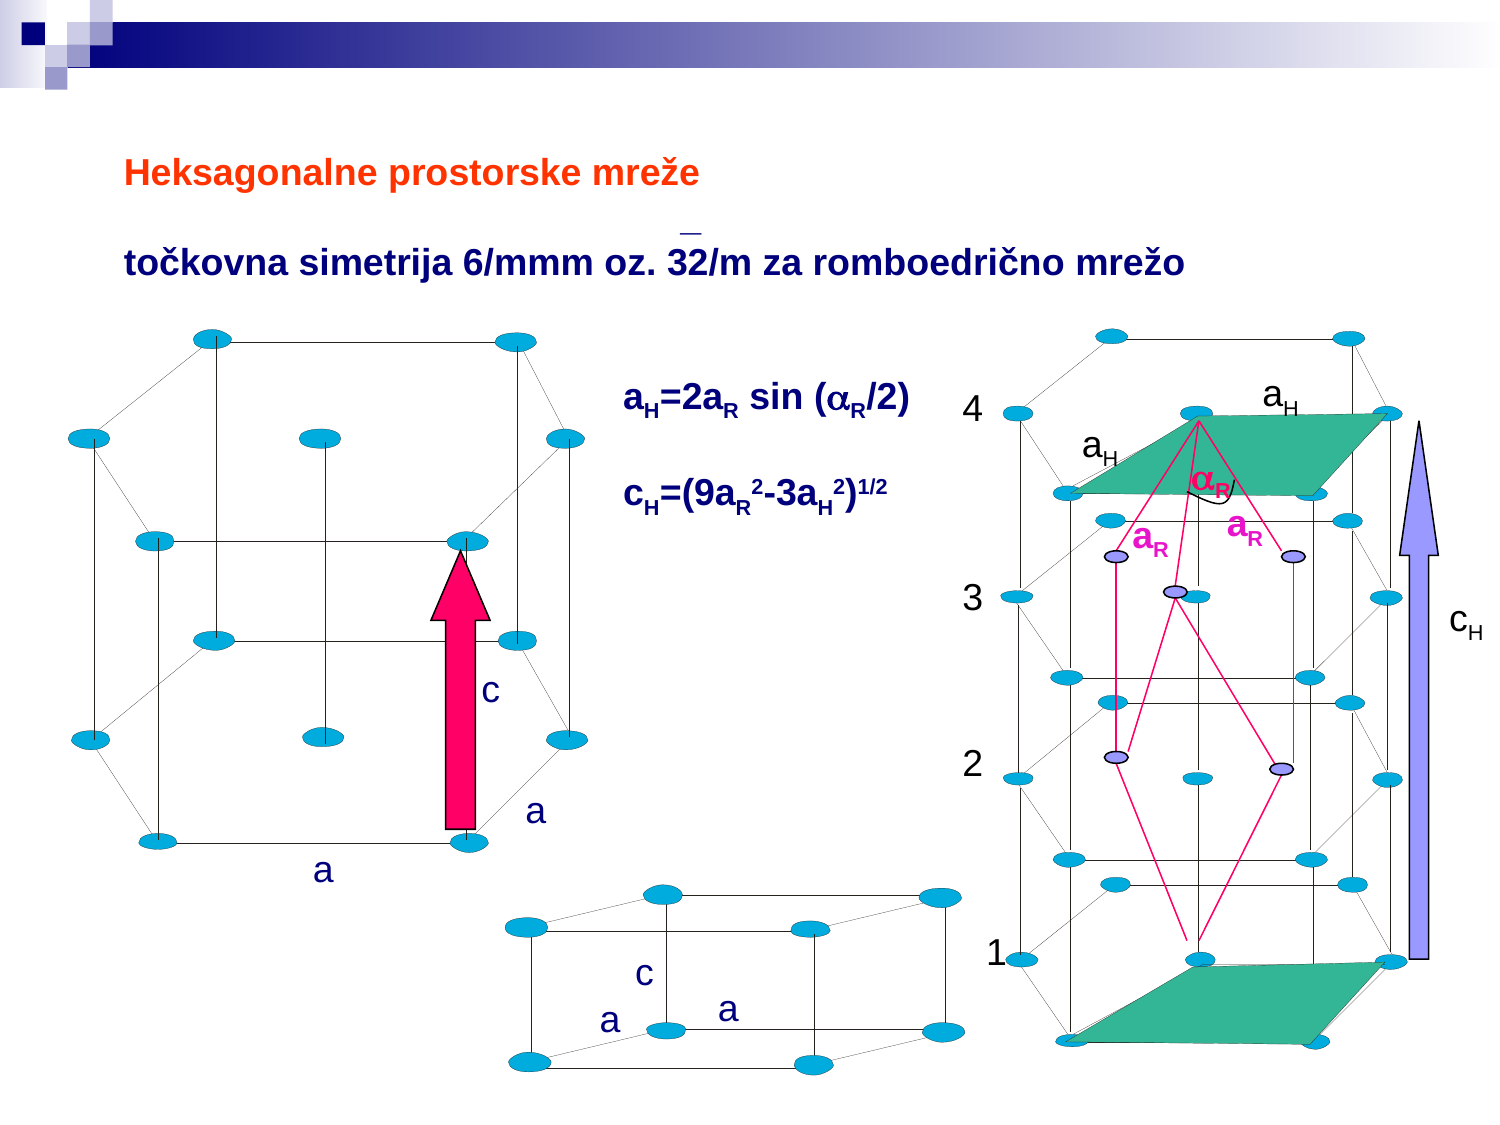

Heksagonalne prostorske mreže
 _
točkovna simetrija 6/mmm oz. 32/m za romboedrično mrežo
aH
aH=2aR sin (R/2)
cH=(9aR2-3aH2)1/2
4
aH
R
aR
aR
3
cH
c
2
a
a
1
c
a
a